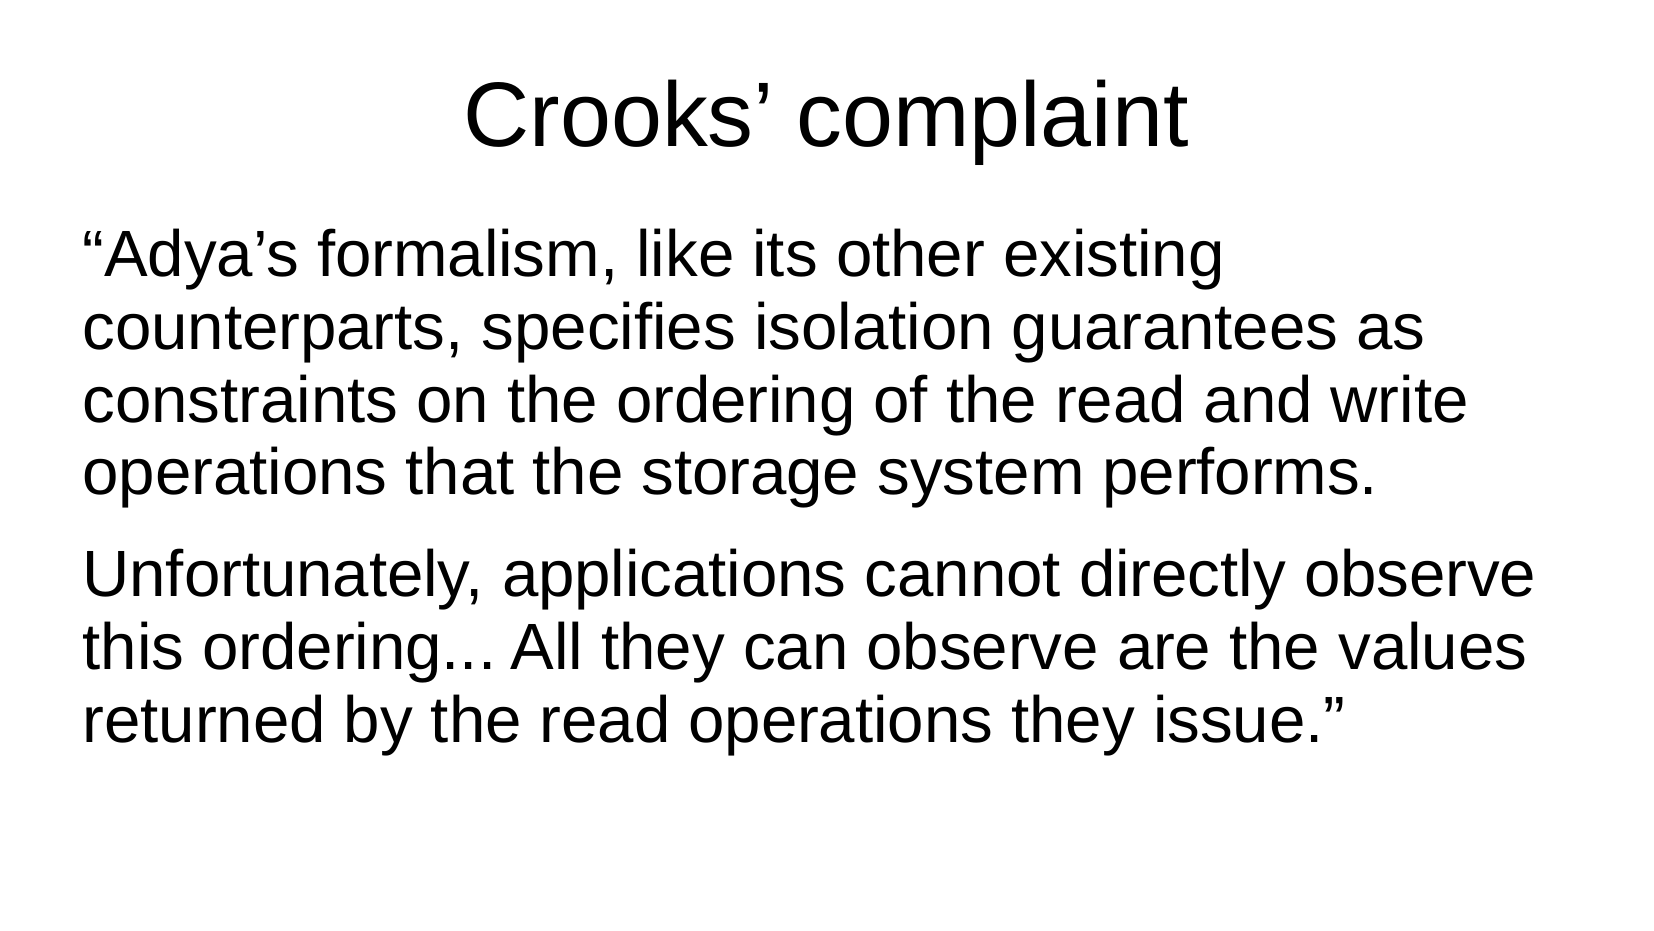

# Crooks’ complaint
“Adya’s formalism, like its other existing counterparts, specifies isolation guarantees as constraints on the ordering of the read and write operations that the storage system performs.
Unfortunately, applications cannot directly observe this ordering... All they can observe are the values returned by the read operations they issue.”